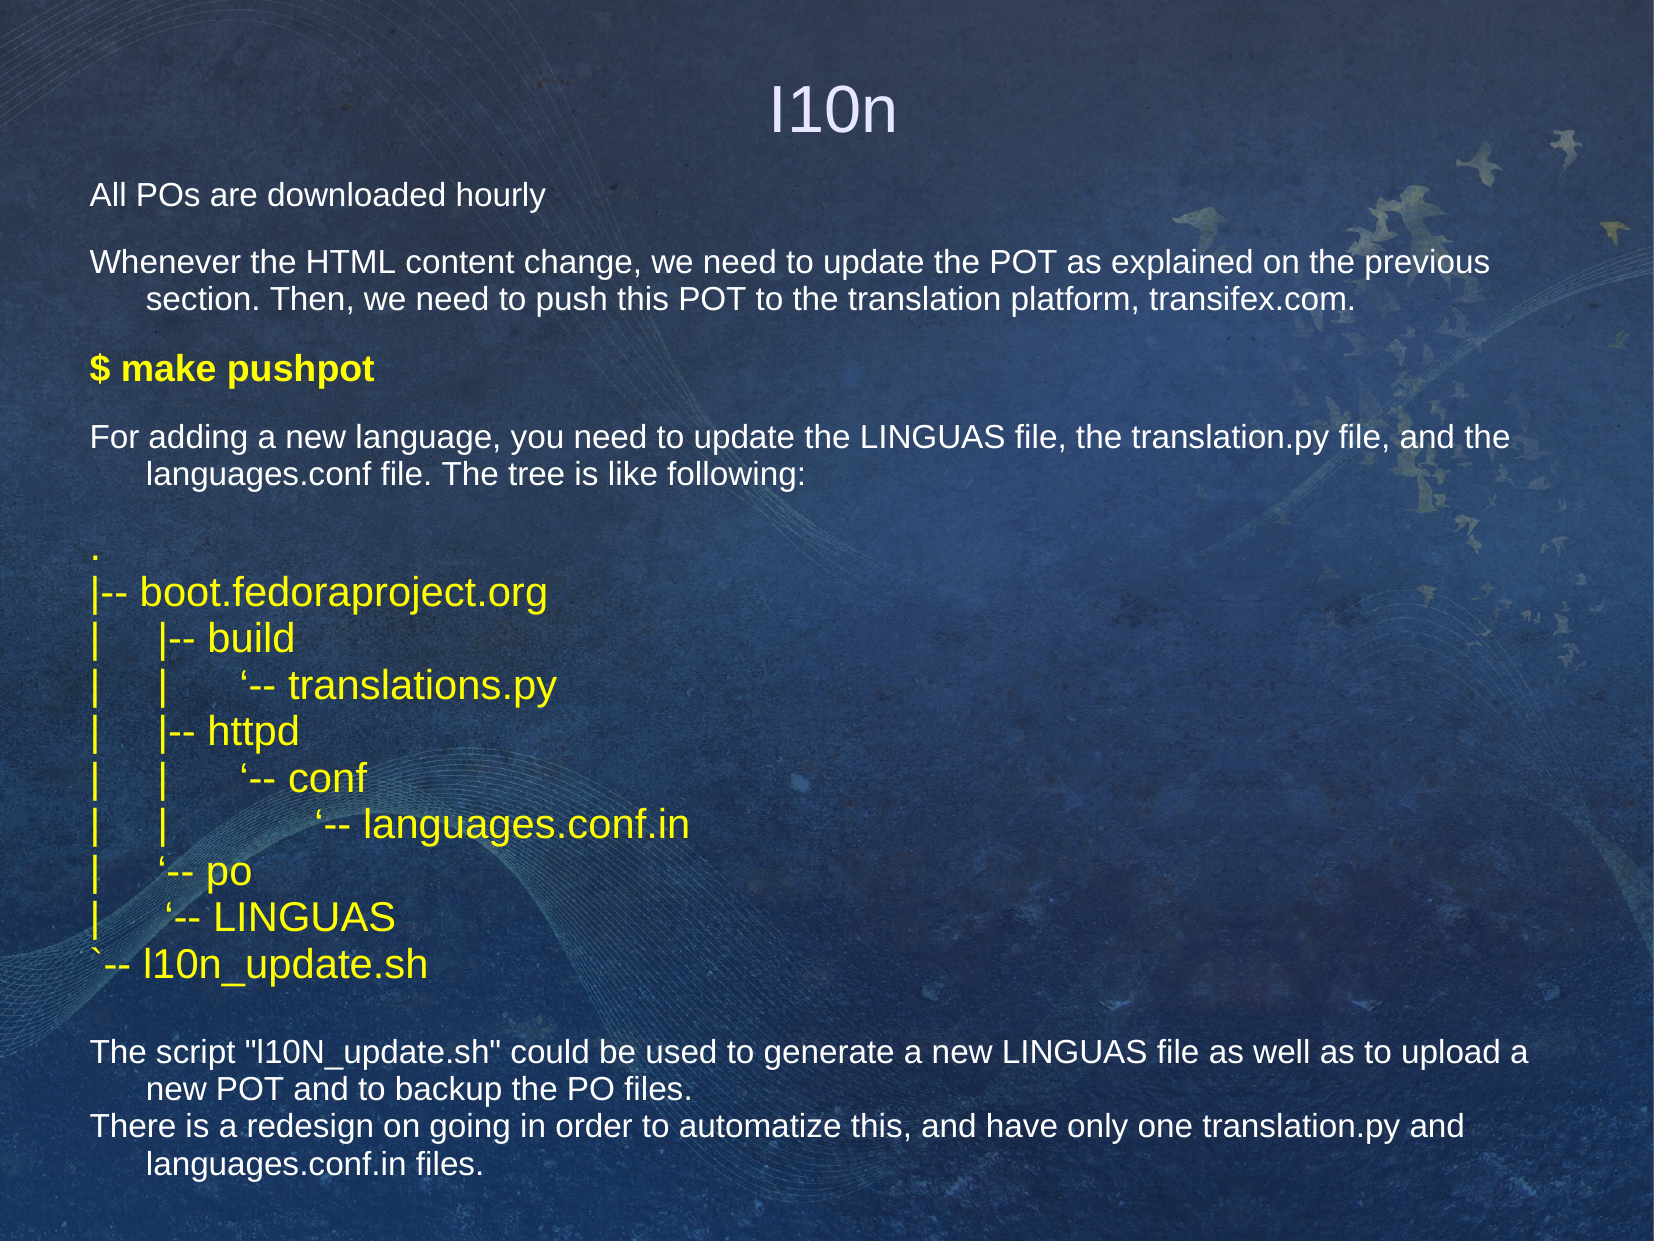

I10n
All POs are downloaded hourly
Whenever the HTML content change, we need to update the POT as explained on the previous section. Then, we need to push this POT to the translation platform, transifex.com.
$ make pushpot
For adding a new language, you need to update the LINGUAS file, the translation.py file, and the languages.conf file. The tree is like following:
.
|-- boot.fedoraproject.org
|	 |-- build
|	 |	‘-- translations.py
|	 |-- httpd
|	 |	‘-- conf
|	 |		‘-- languages.conf.in
|	 ‘-- po
|	 	‘-- LINGUAS
`-- l10n_update.sh
The script "l10N_update.sh" could be used to generate a new LINGUAS file as well as to upload a new POT and to backup the PO files.
There is a redesign on going in order to automatize this, and have only one translation.py and languages.conf.in files.